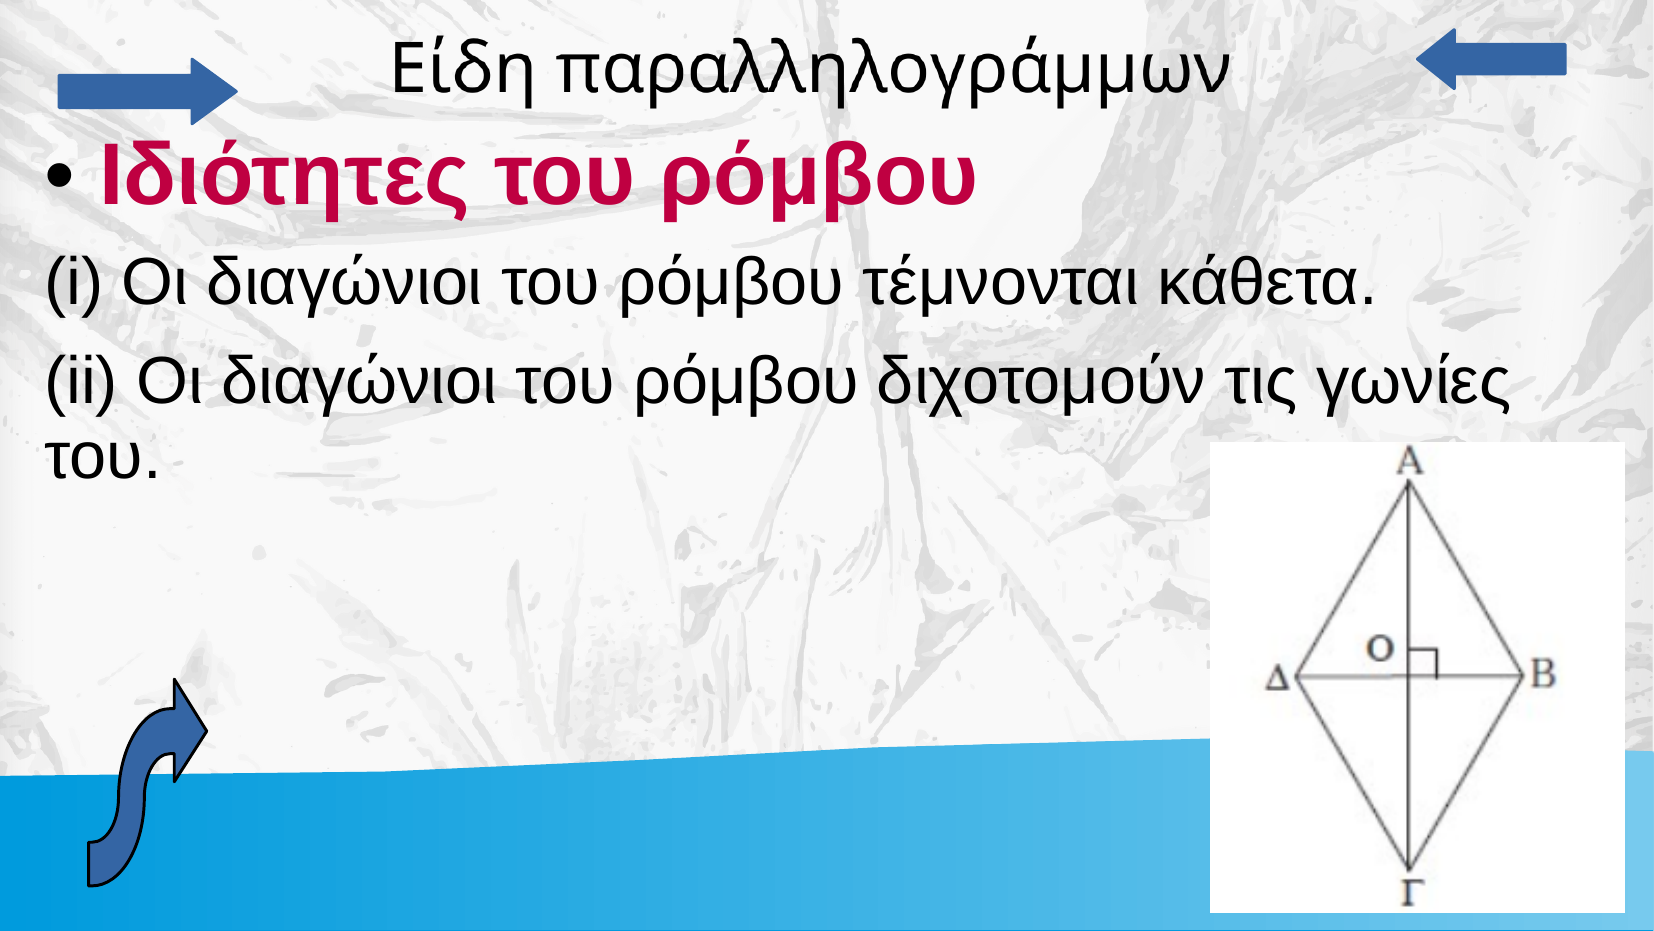

• Ιδιότητες του ρόμβου
(i) Οι διαγώνιοι του ρόμβου τέμνονται κάθετα.
(ii) Οι διαγώνιοι του ρόμβου διχοτομούν τις γωνίες του.